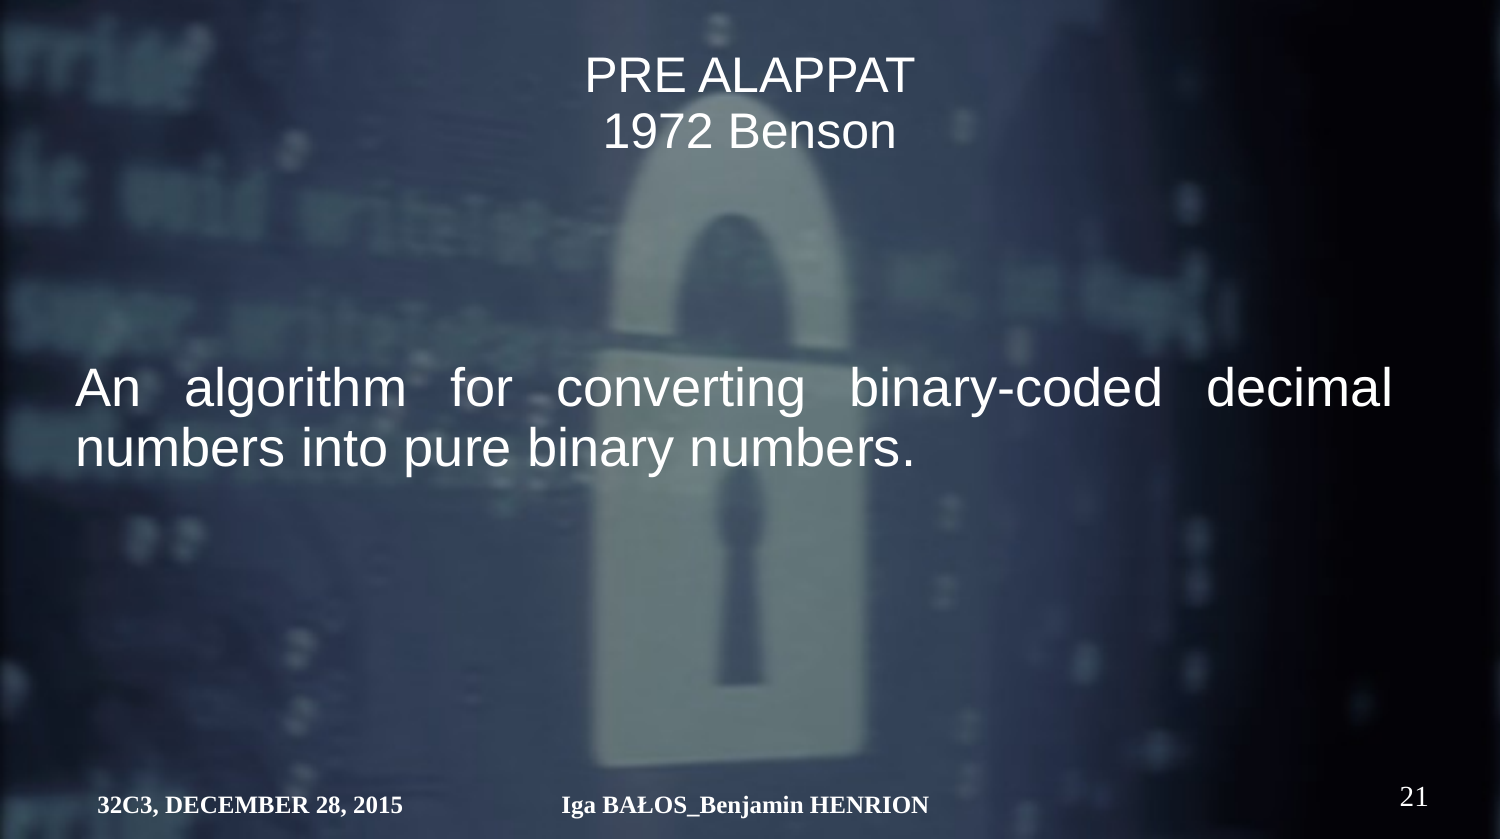

# PRE ALAPPAT 1972 Benson
An algorithm for converting binary-coded decimal numbers into pure binary numbers.
21
32C3, DECEMBER 22, 2015
Iga BAŁOS_Benjamin HENRION